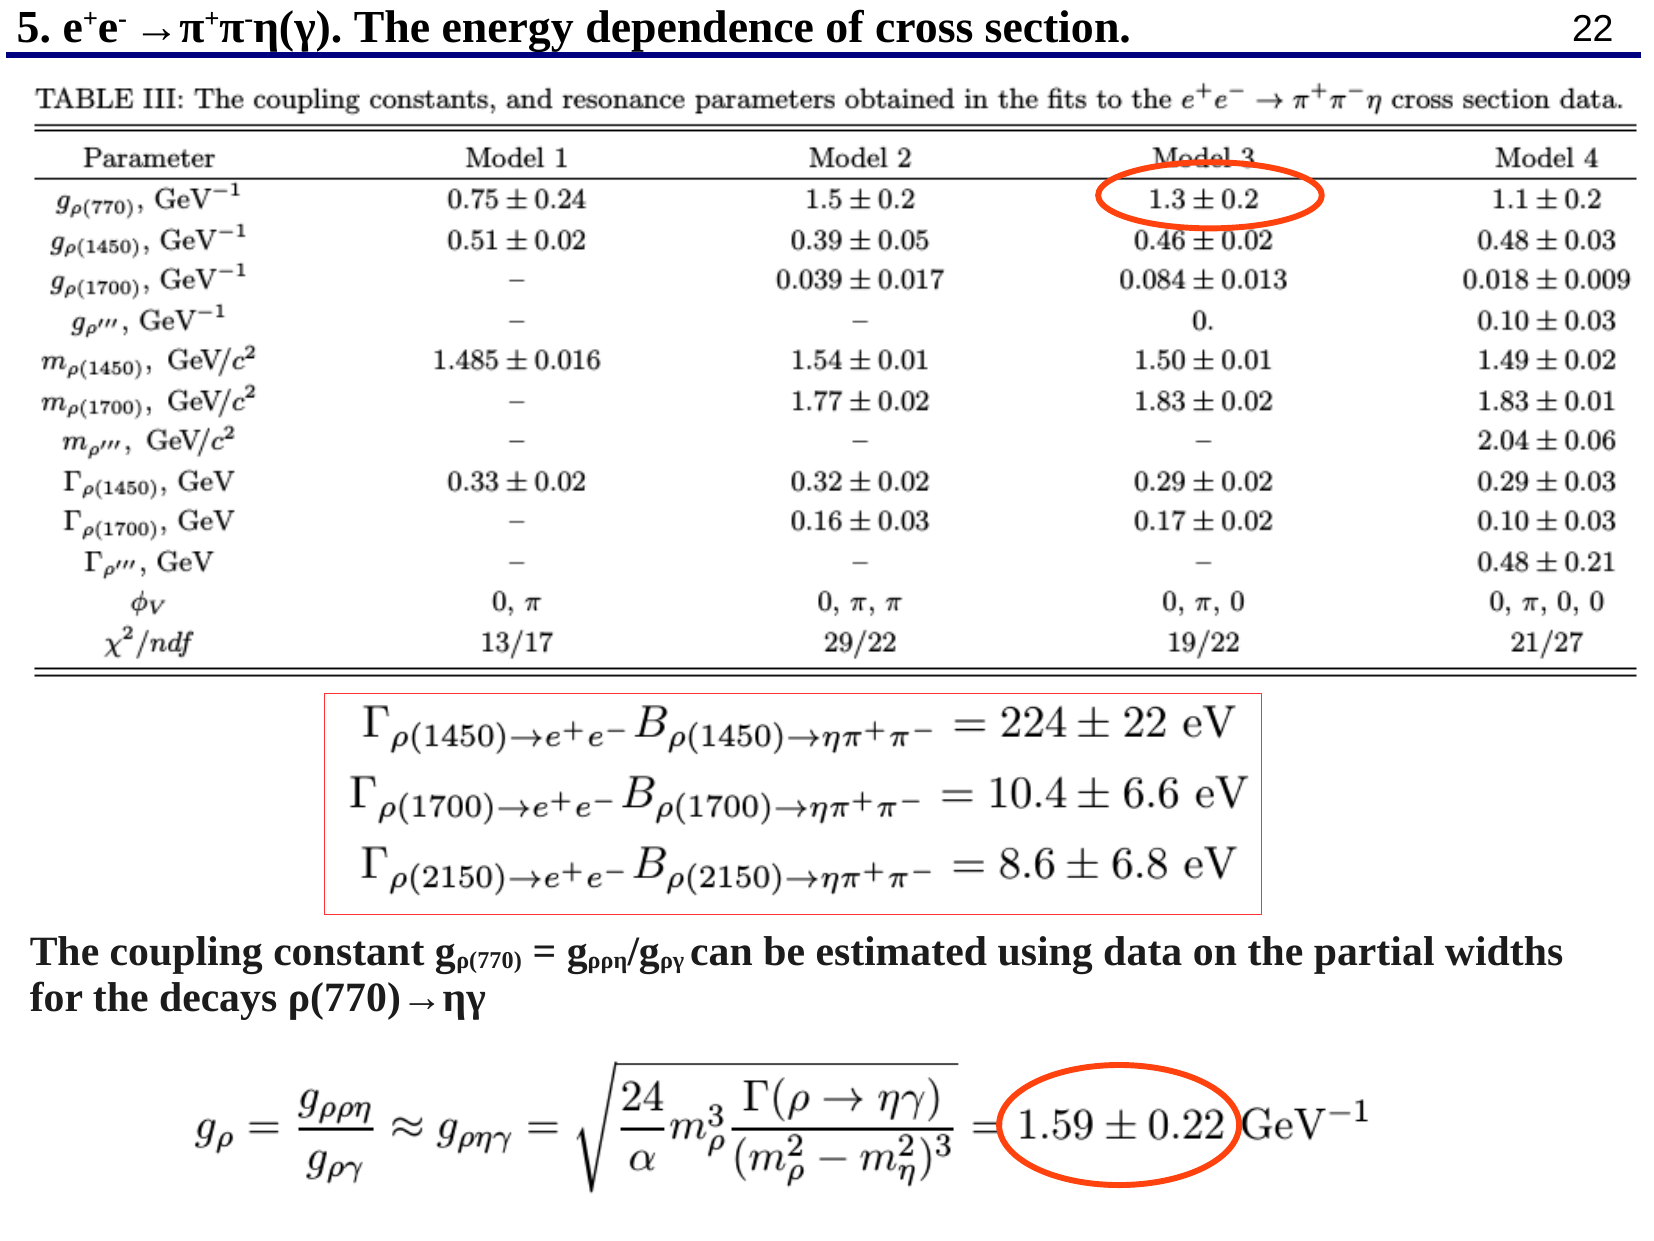

22
5. e+e- →π+π-η(γ). The energy dependence of cross section.
Fit parameters obtained
The obtained parameters with model 3:
The coupling constant gρ(770) = gρρη/gργ can be estimated using data on the partial widths for the decays ρ(770)→ηγ